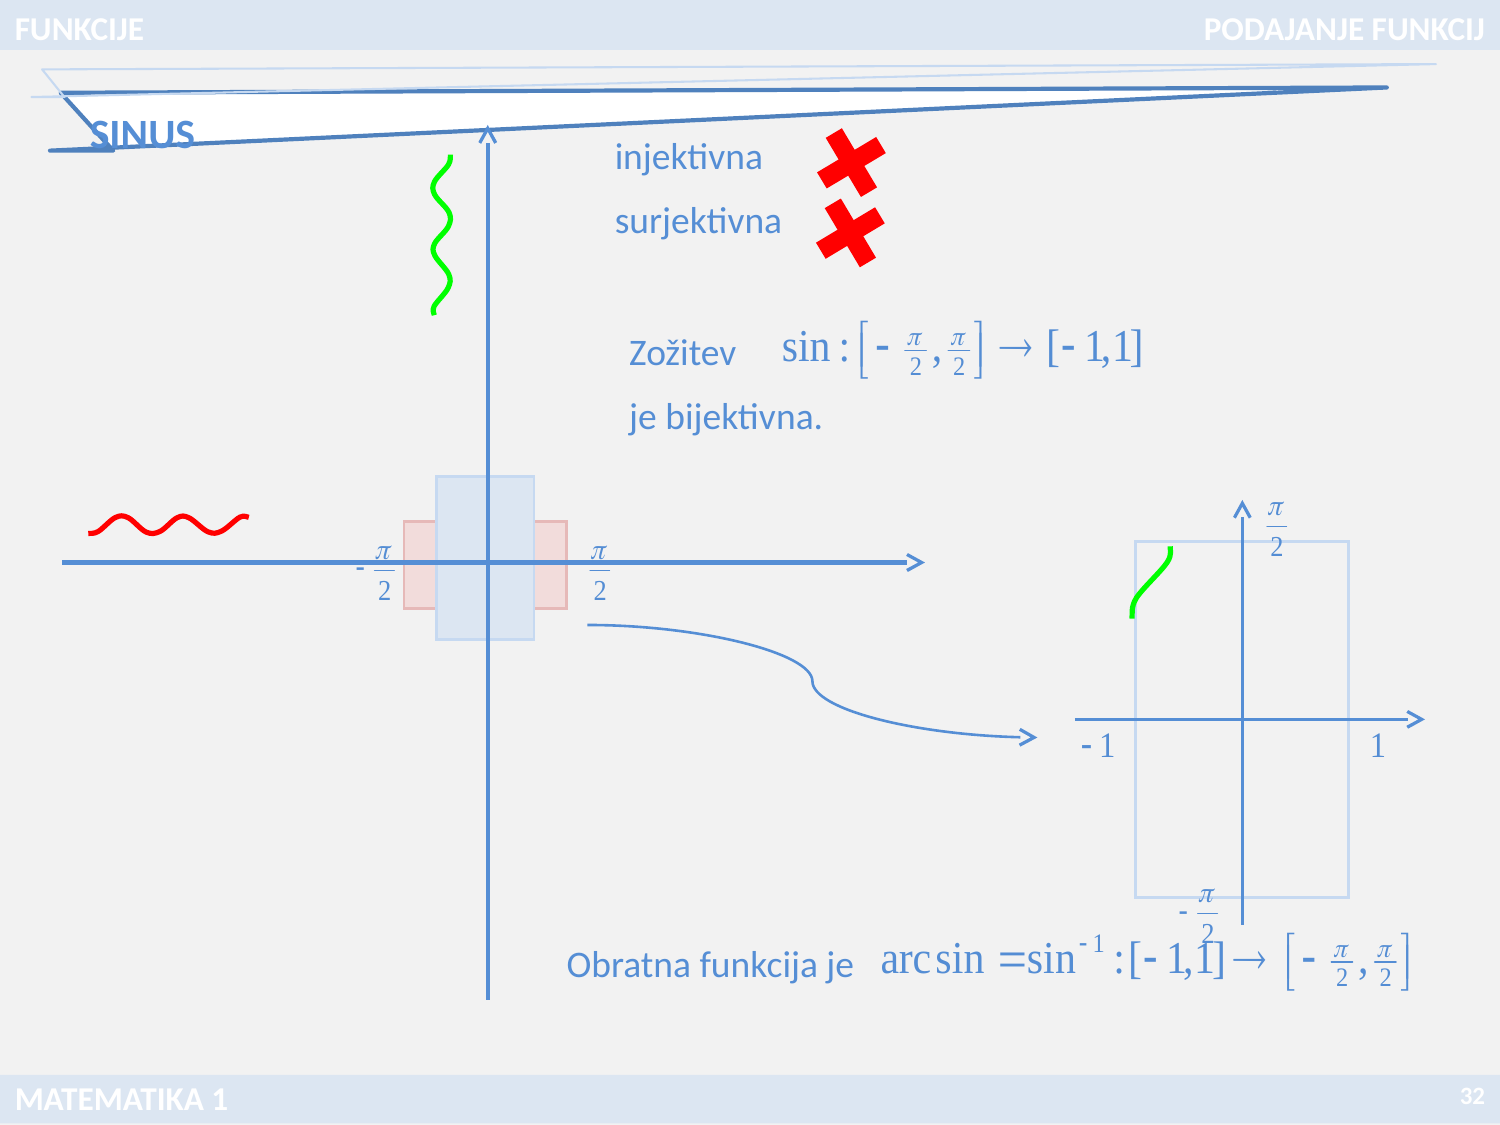

FUNKCIJE
PODAJANJE FUNKCIJ
SINUS
injektivna
surjektivna
Zožitev
je bijektivna.
Obratna funkcija je
MATEMATIKA 1